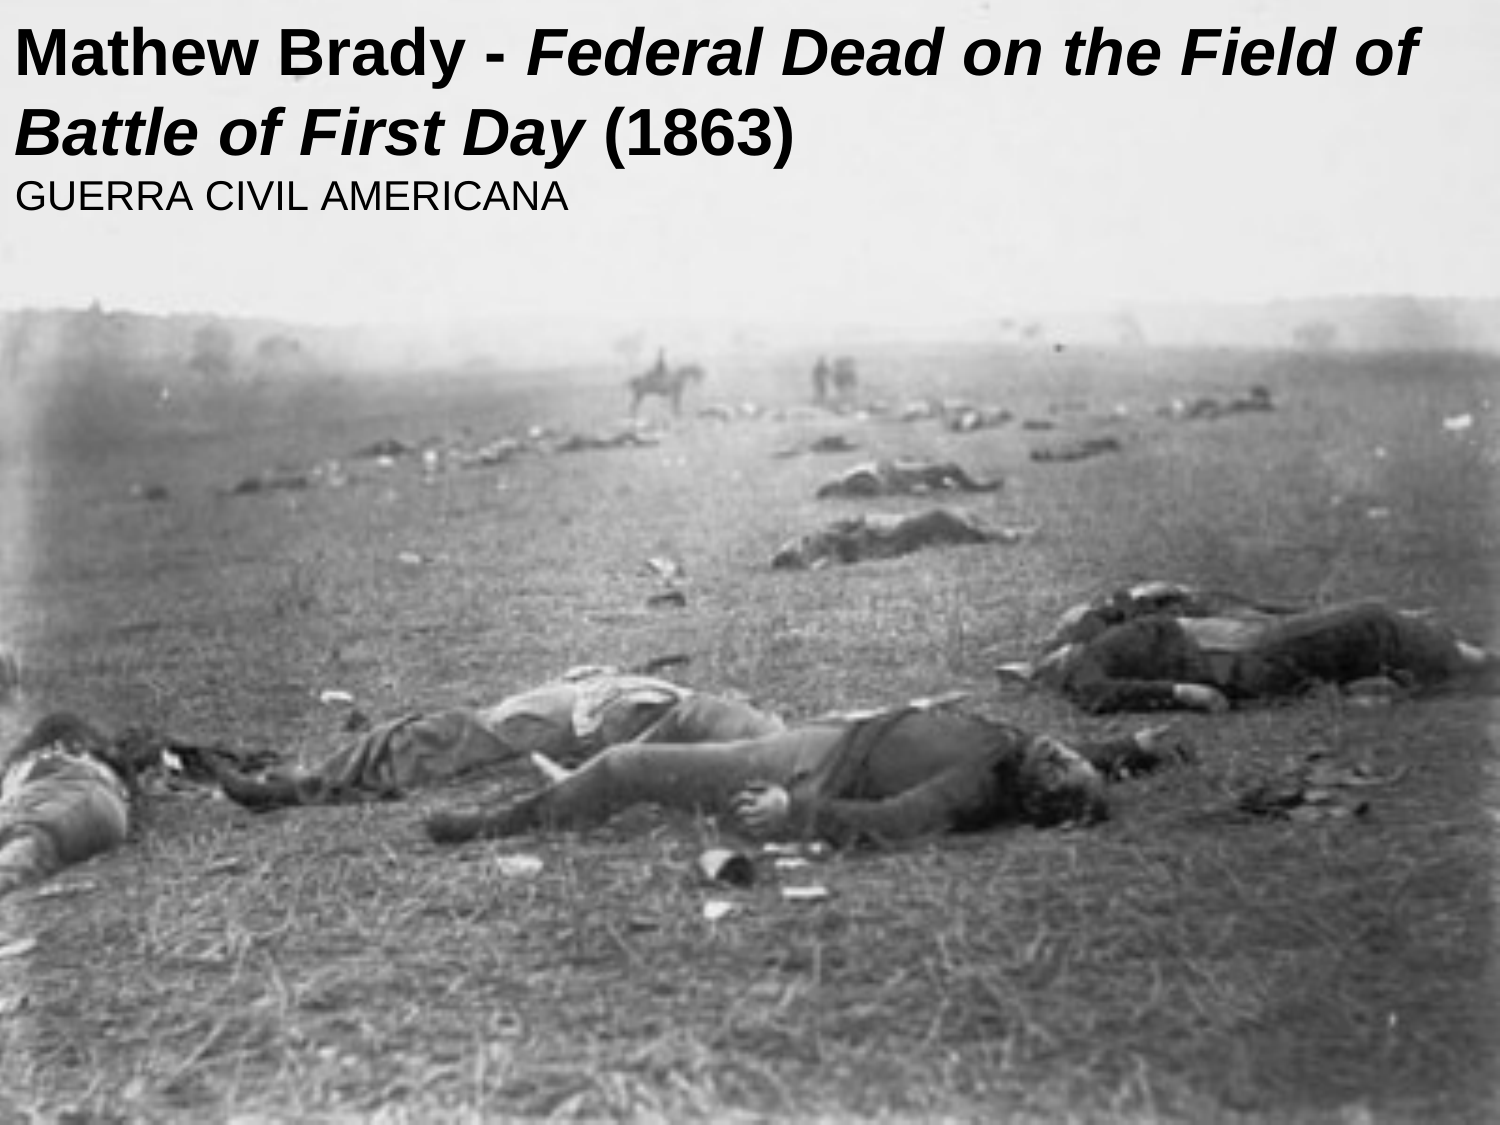

Mathew Brady - Federal Dead on the Field of Battle of First Day (1863)
GUERRA CIVIL AMERICANA